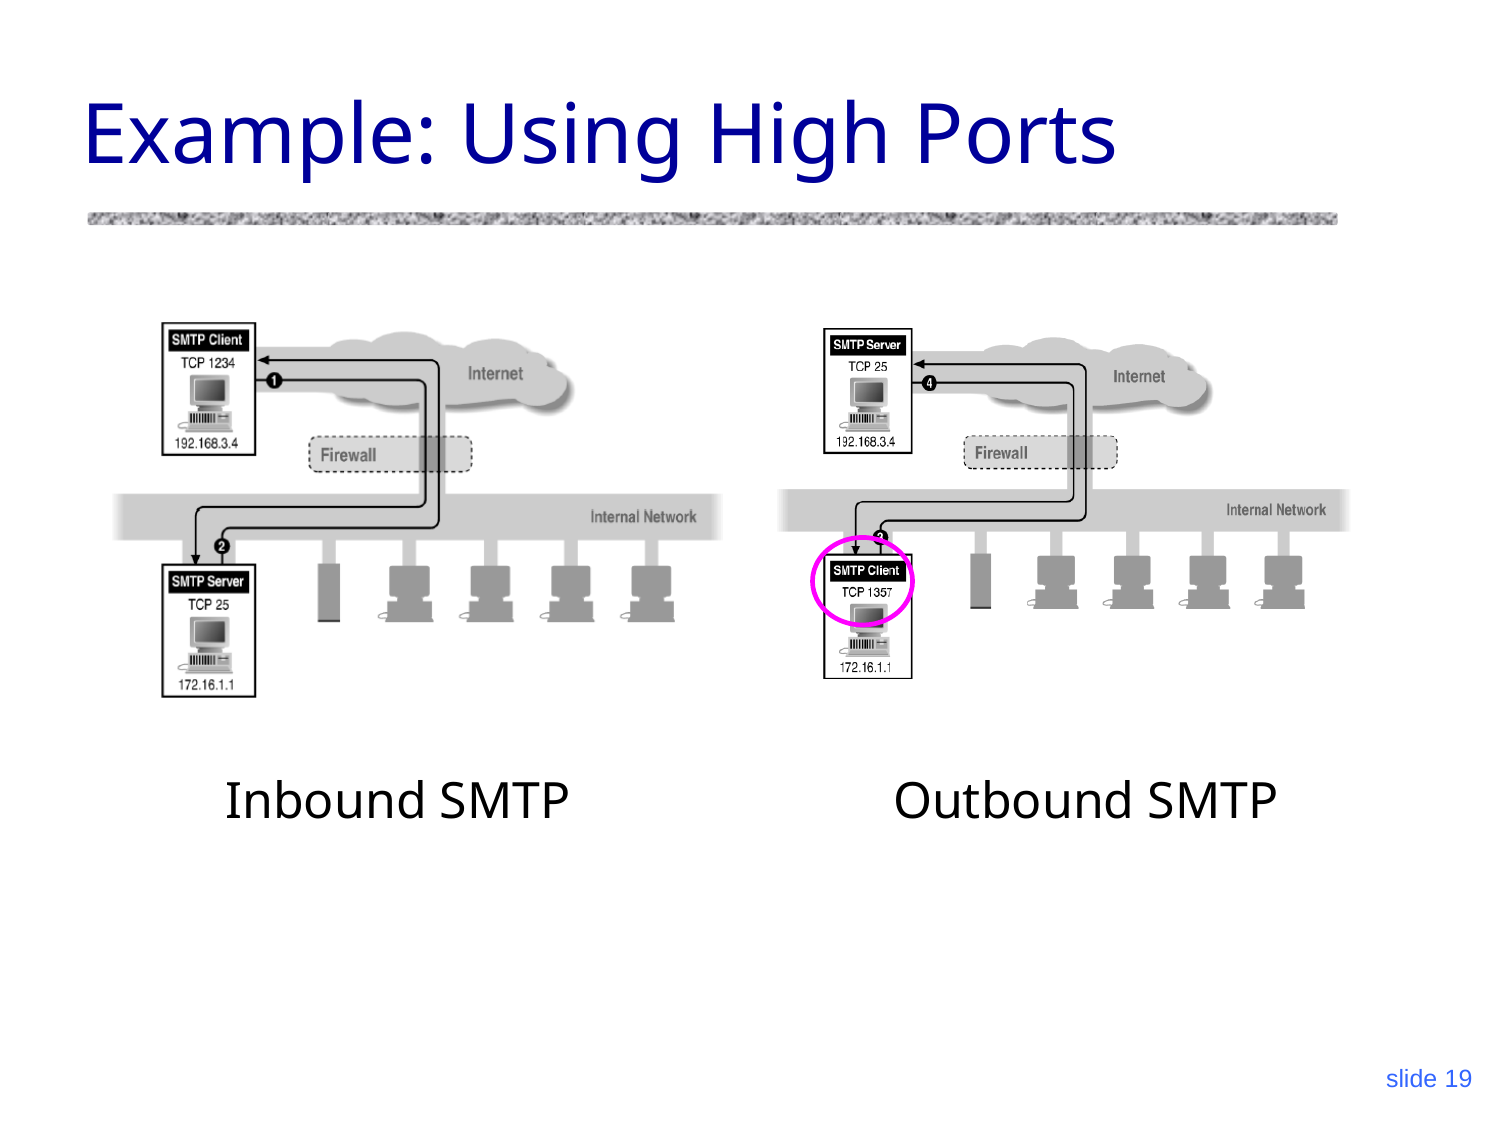

Example: Using High Ports
Inbound SMTP
Outbound SMTP
slide